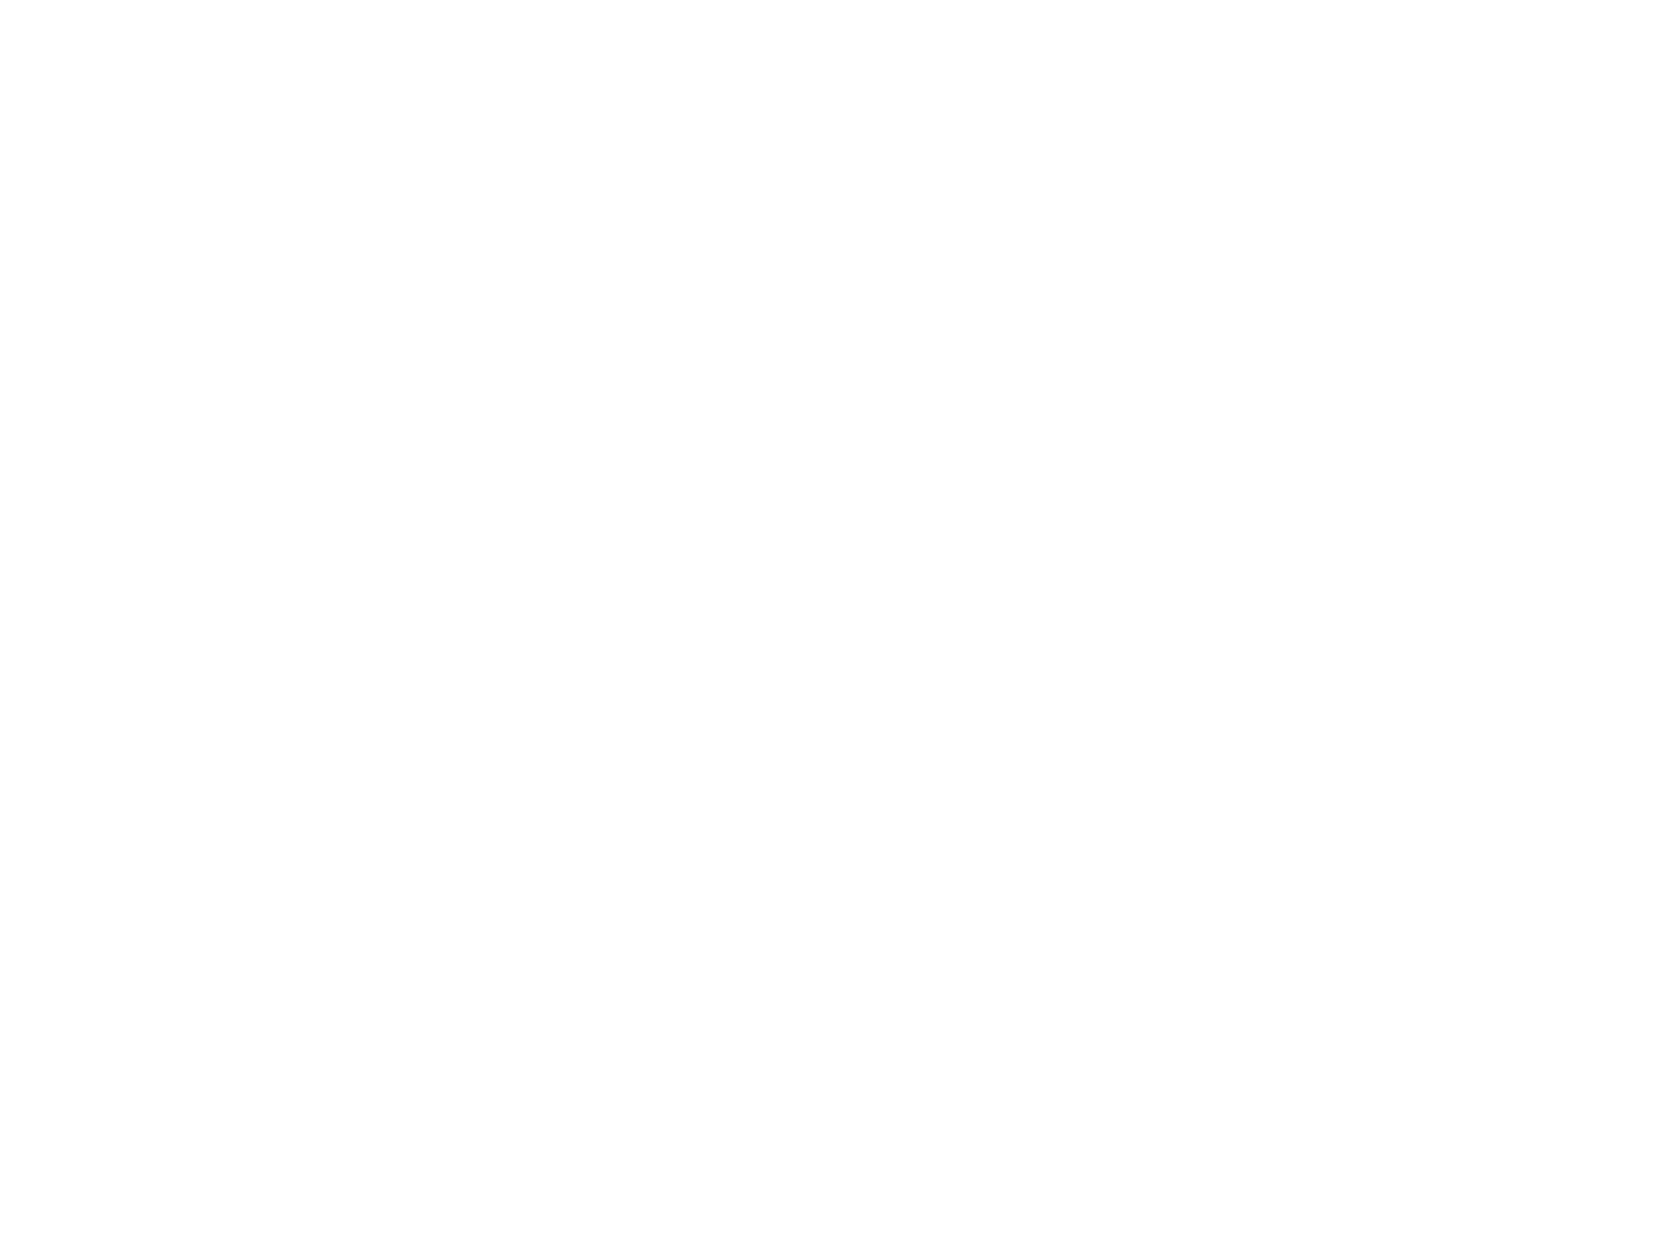

Αρχίζουμε με το...
Kickstart File
και το system-config-kickstart
Βήμα 1 - # yum install spin-kickstarts
Βήμα 2 - $ cd /usr/share/spin-kickstarts